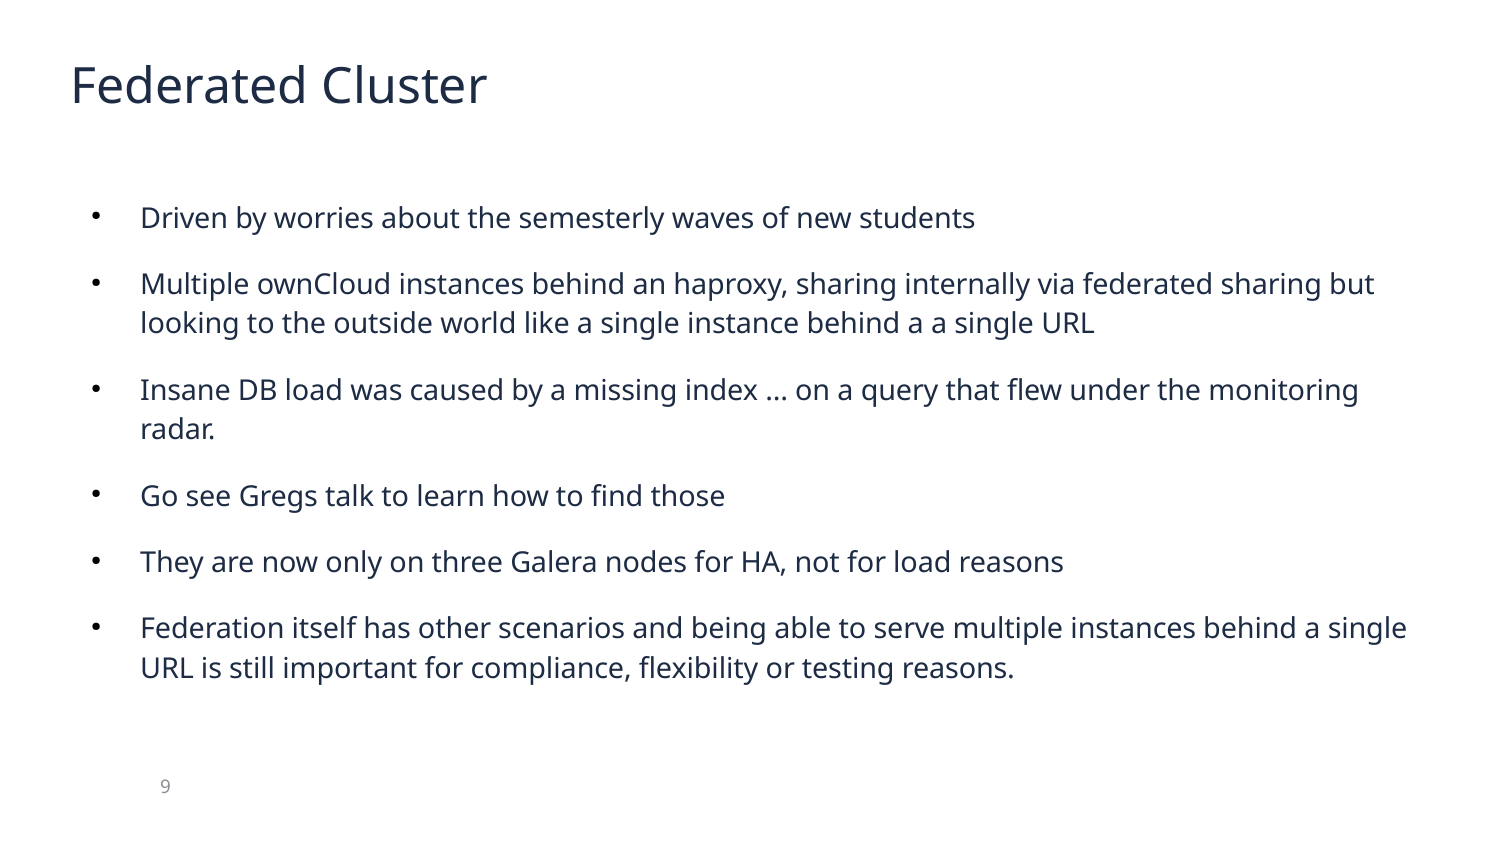

# Federated Cluster
Driven by worries about the semesterly waves of new students
Multiple ownCloud instances behind an haproxy, sharing internally via federated sharing but looking to the outside world like a single instance behind a a single URL
Insane DB load was caused by a missing index … on a query that flew under the monitoring radar.
Go see Gregs talk to learn how to find those
They are now only on three Galera nodes for HA, not for load reasons
Federation itself has other scenarios and being able to serve multiple instances behind a single URL is still important for compliance, flexibility or testing reasons.